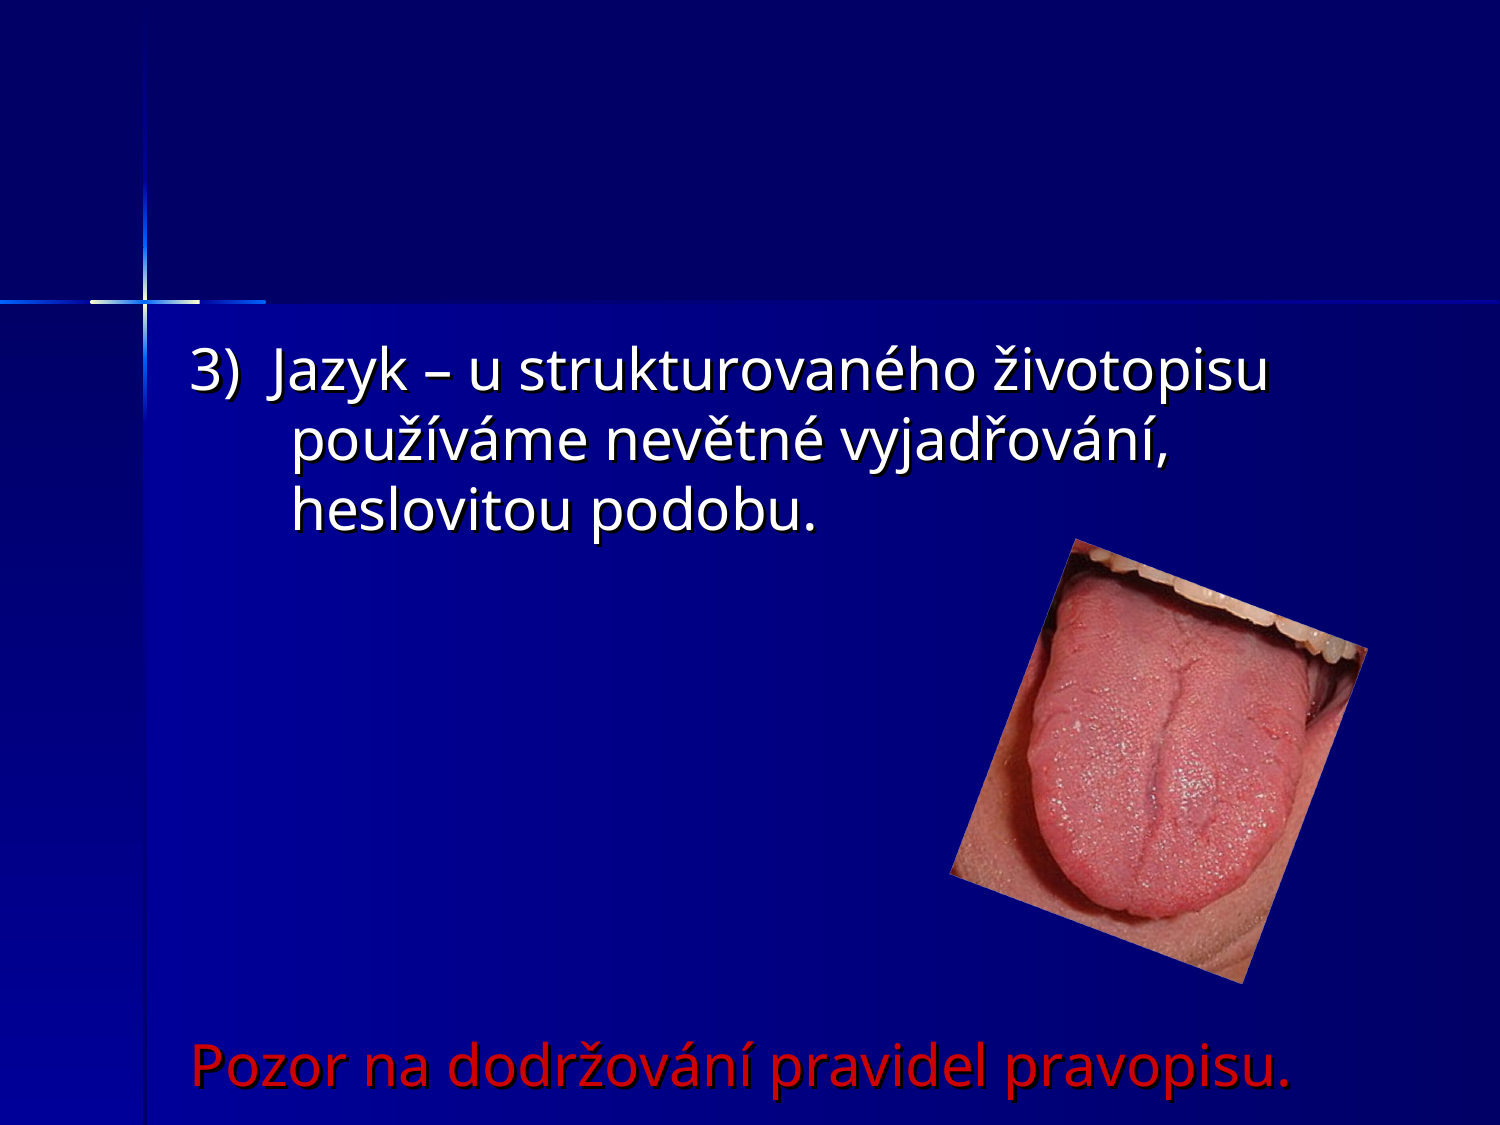

# 3) Jazyk – u strukturovaného životopisu používáme nevětné vyjadřování, heslovitou podobu.
Pozor na dodržování pravidel pravopisu.